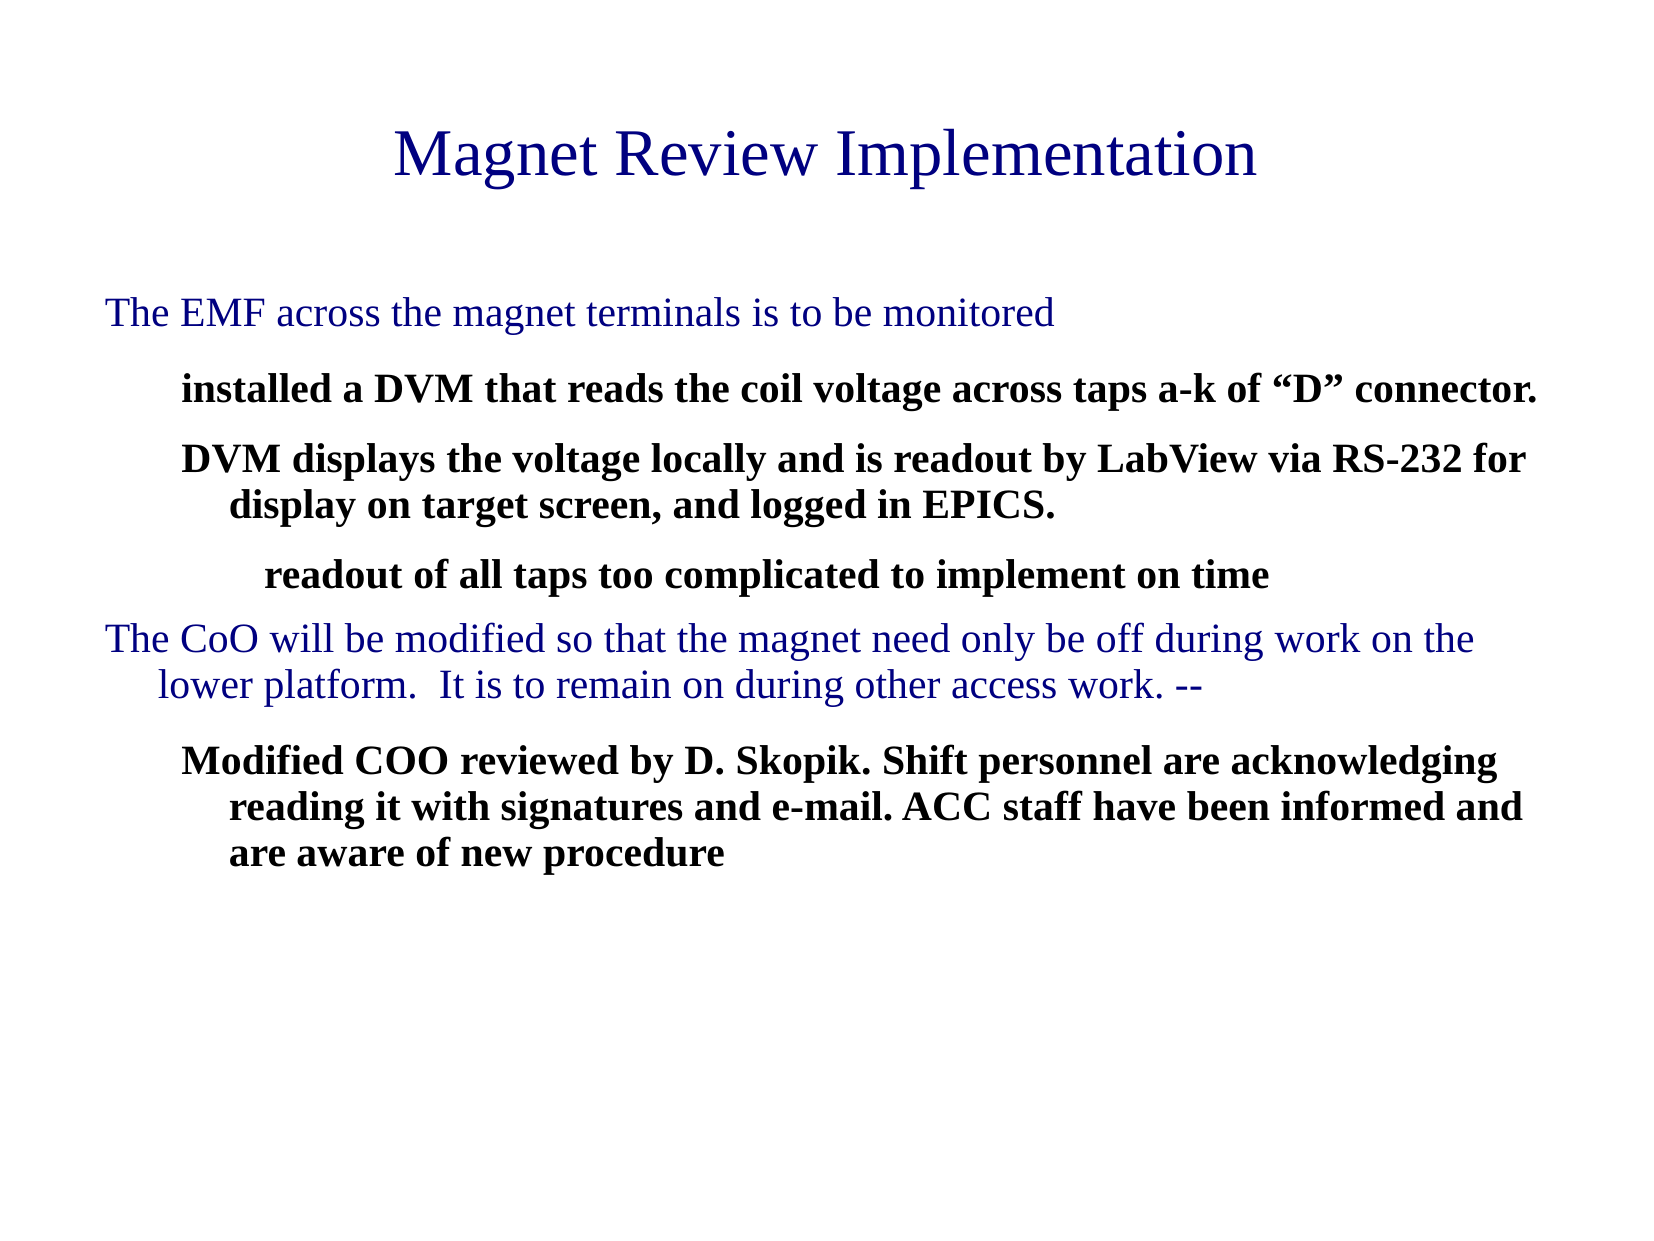

# Magnet Review Implementation
The EMF across the magnet terminals is to be monitored
installed a DVM that reads the coil voltage across taps a-k of “D” connector.
DVM displays the voltage locally and is readout by LabView via RS-232 for display on target screen, and logged in EPICS.
readout of all taps too complicated to implement on time
The CoO will be modified so that the magnet need only be off during work on the lower platform. It is to remain on during other access work. --
Modified COO reviewed by D. Skopik. Shift personnel are acknowledging reading it with signatures and e-mail. ACC staff have been informed and are aware of new procedure